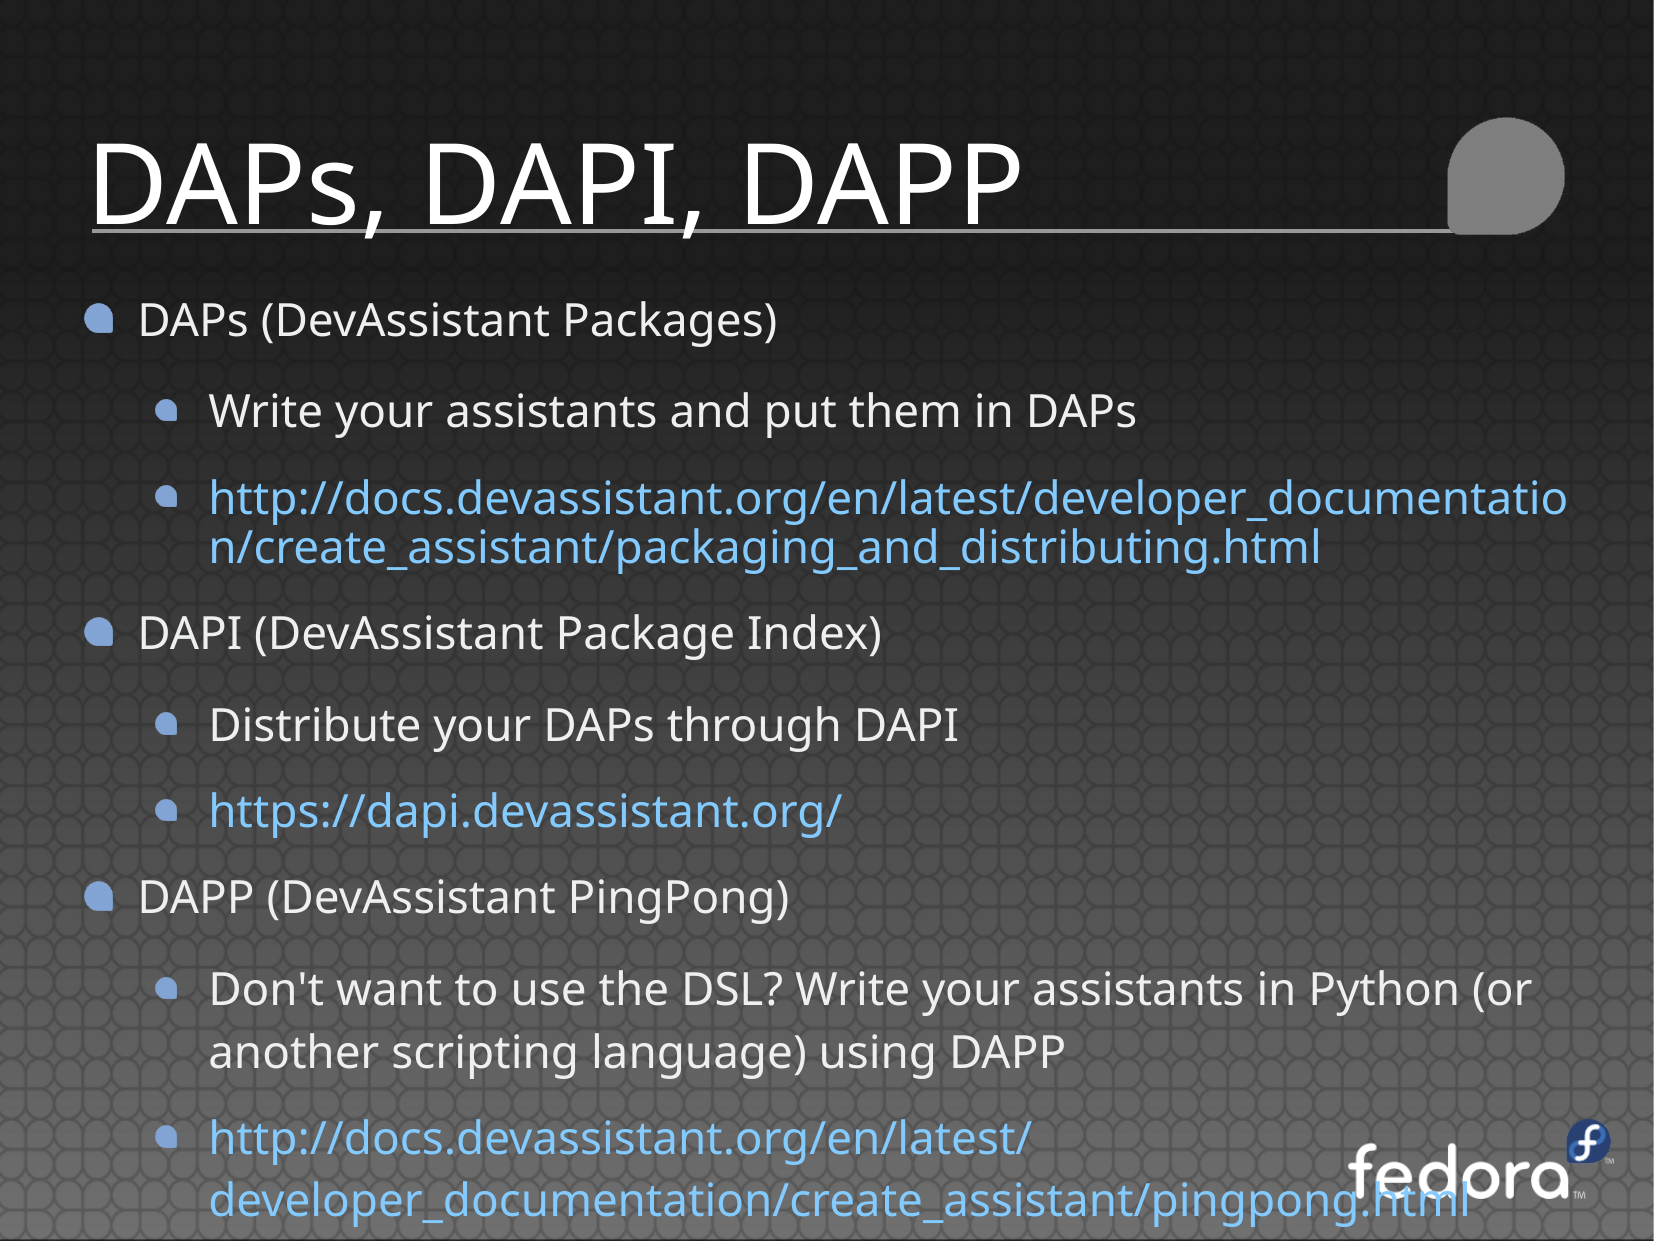

# DAPs, DAPI, DAPP
DAPs (DevAssistant Packages)
Write your assistants and put them in DAPs
http://docs.devassistant.org/en/latest/developer_documentation/create_assistant/packaging_and_distributing.html
DAPI (DevAssistant Package Index)
Distribute your DAPs through DAPI
https://dapi.devassistant.org/
DAPP (DevAssistant PingPong)
Don't want to use the DSL? Write your assistants in Python (or another scripting language) using DAPP
http://docs.devassistant.org/en/latest/developer_documentation/create_assistant/pingpong.html